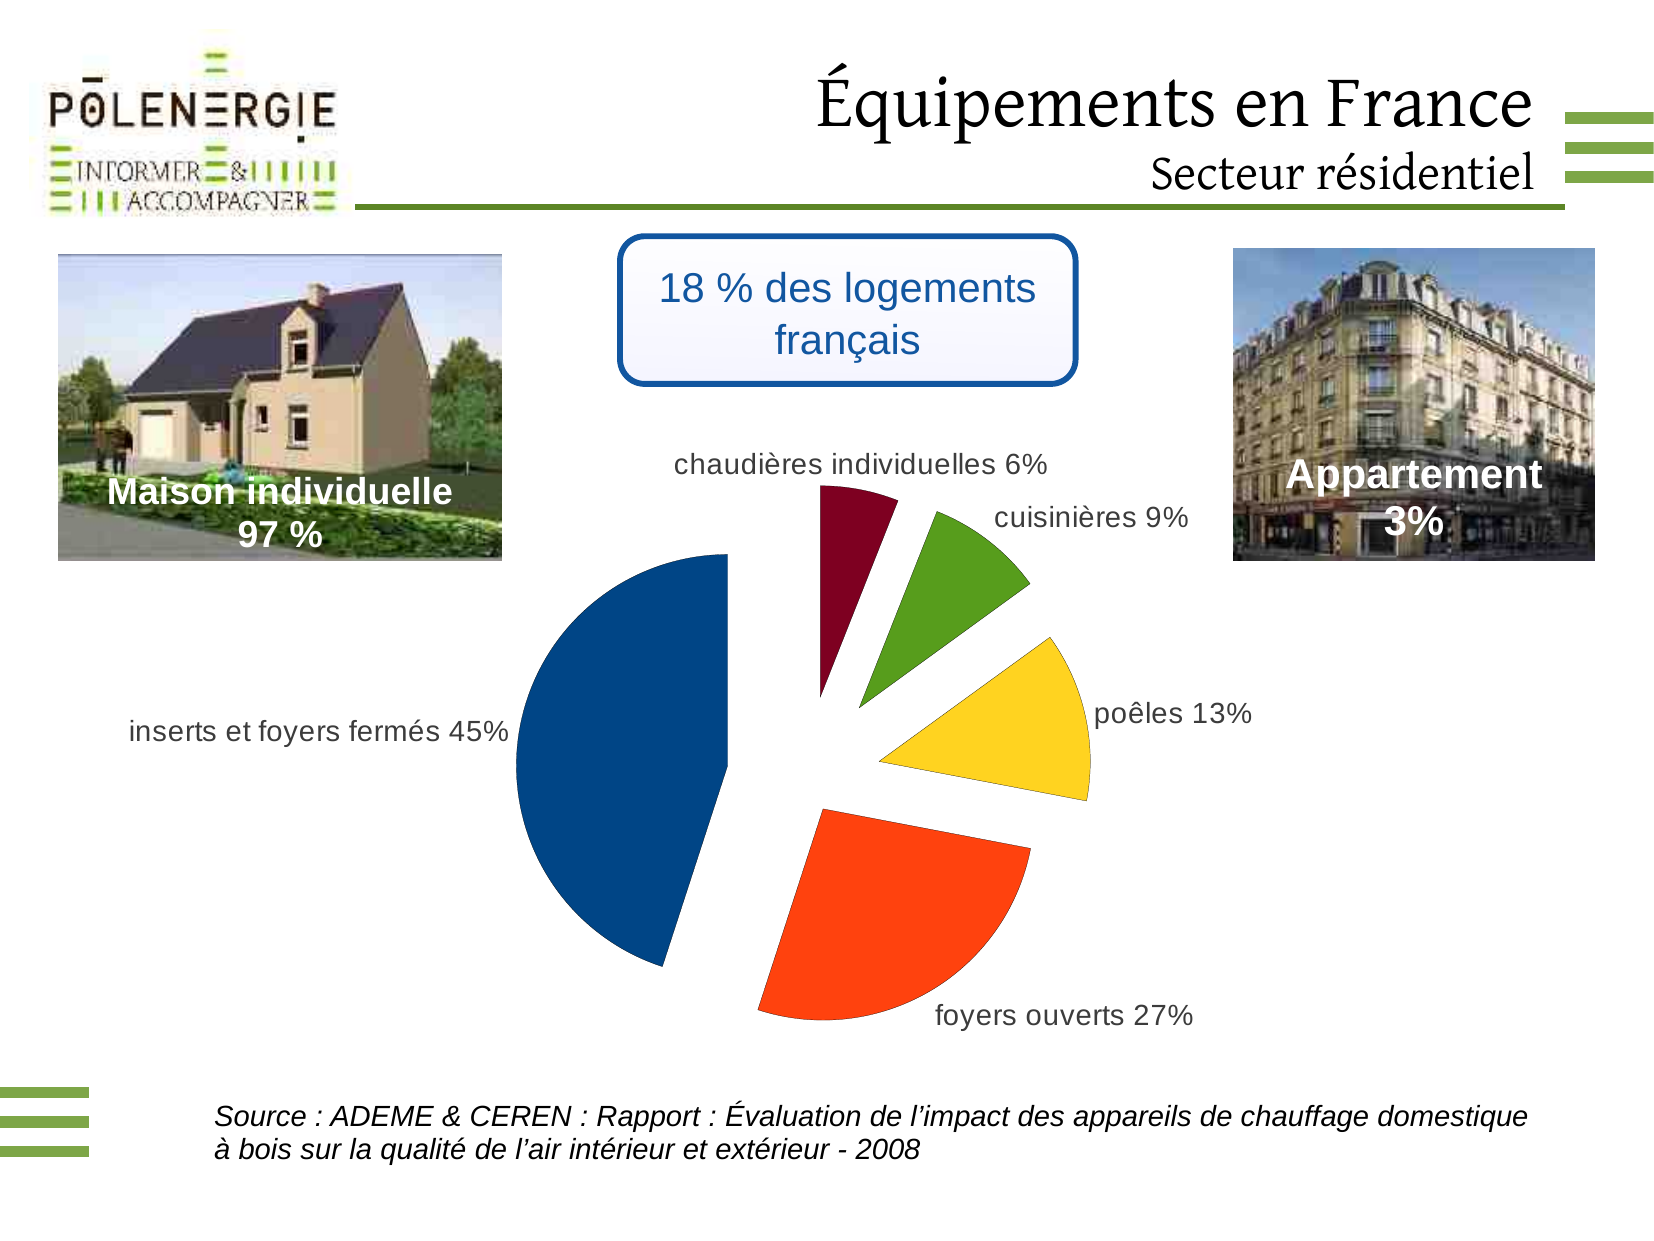

# Équipements en France Secteur résidentiel
18 % des logements français
Appartement
3%
Maison individuelle
97 %
Source : ADEME & CEREN : Rapport : Évaluation de l’impact des appareils de chauffage domestique à bois sur la qualité de l’air intérieur et extérieur - 2008